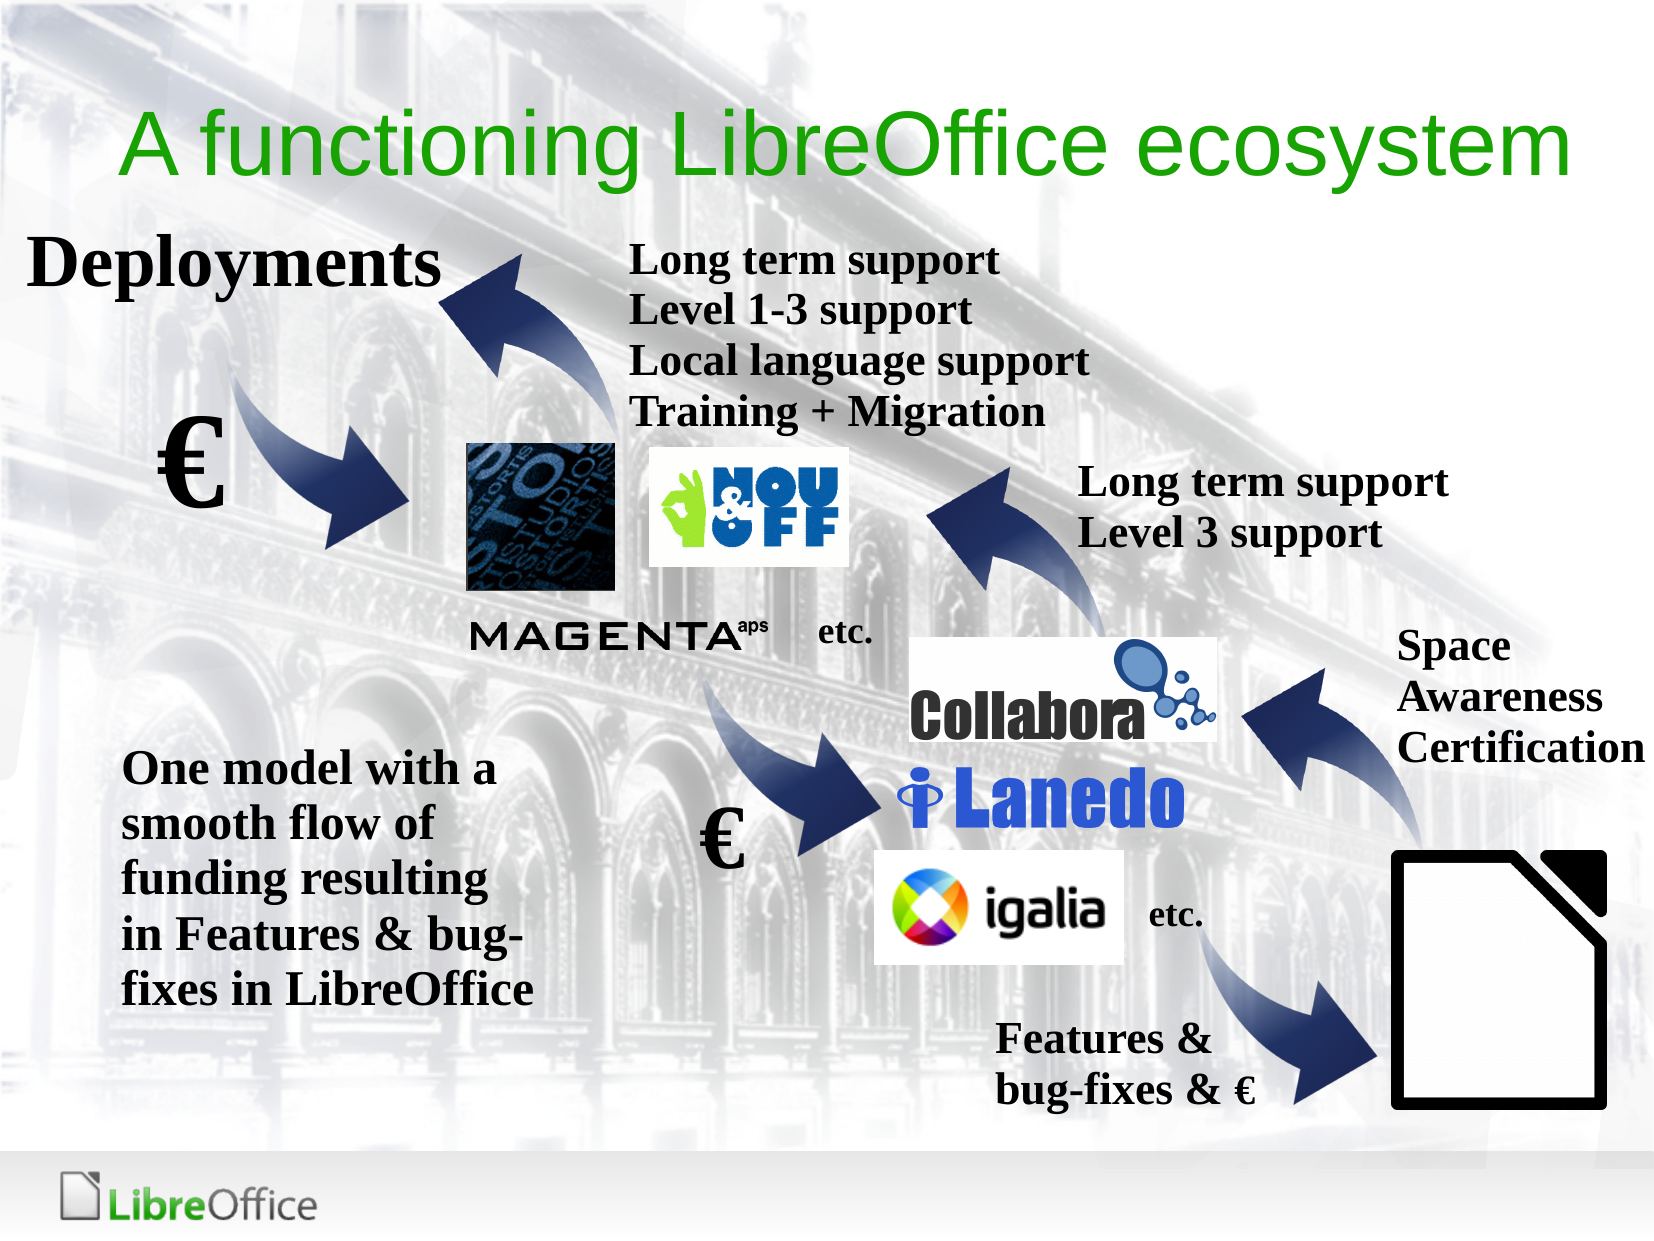

A functioning LibreOffice ecosystem
Deployments
Long term support
Level 1-3 support
Local language support
Training + Migration
€
Long term support
Level 3 support
etc.
Space
Awareness
Certification
One model with a smooth flow of funding resulting in Features & bug-fixes in LibreOffice
€
etc.
Features &
bug-fixes & €